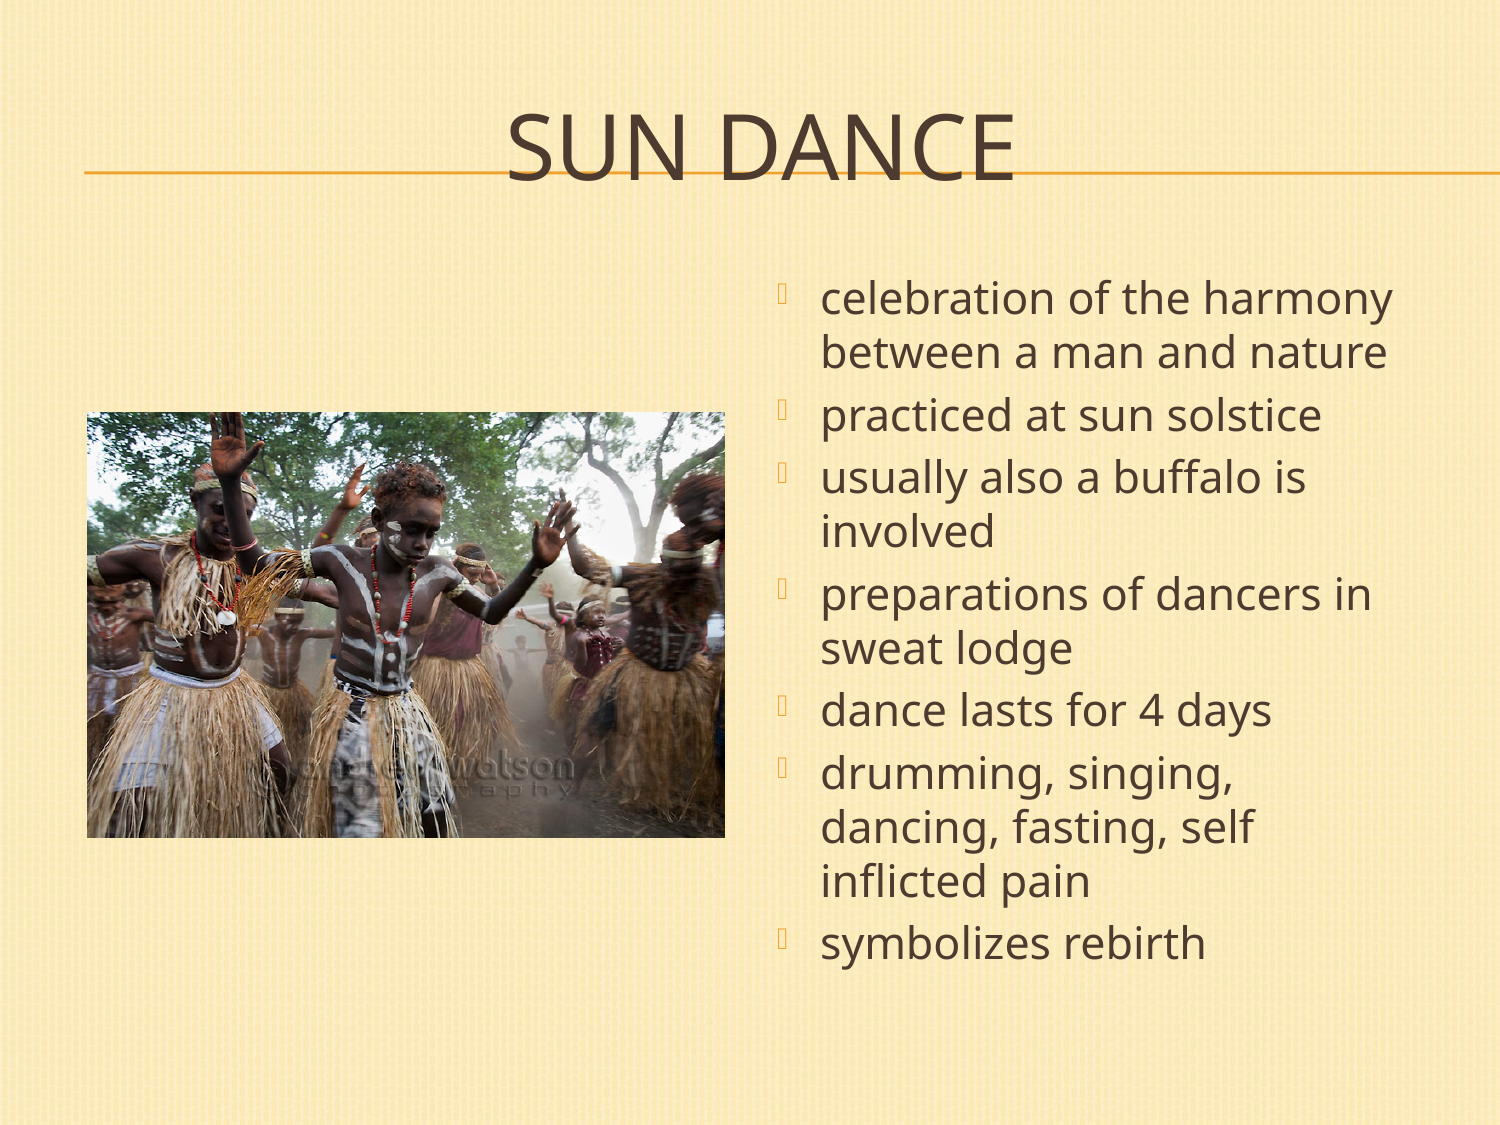

# sun dance
celebration of the harmony between a man and nature
practiced at sun solstice
usually also a buffalo is involved
preparations of dancers in sweat lodge
dance lasts for 4 days
drumming, singing, dancing, fasting, self inflicted pain
symbolizes rebirth